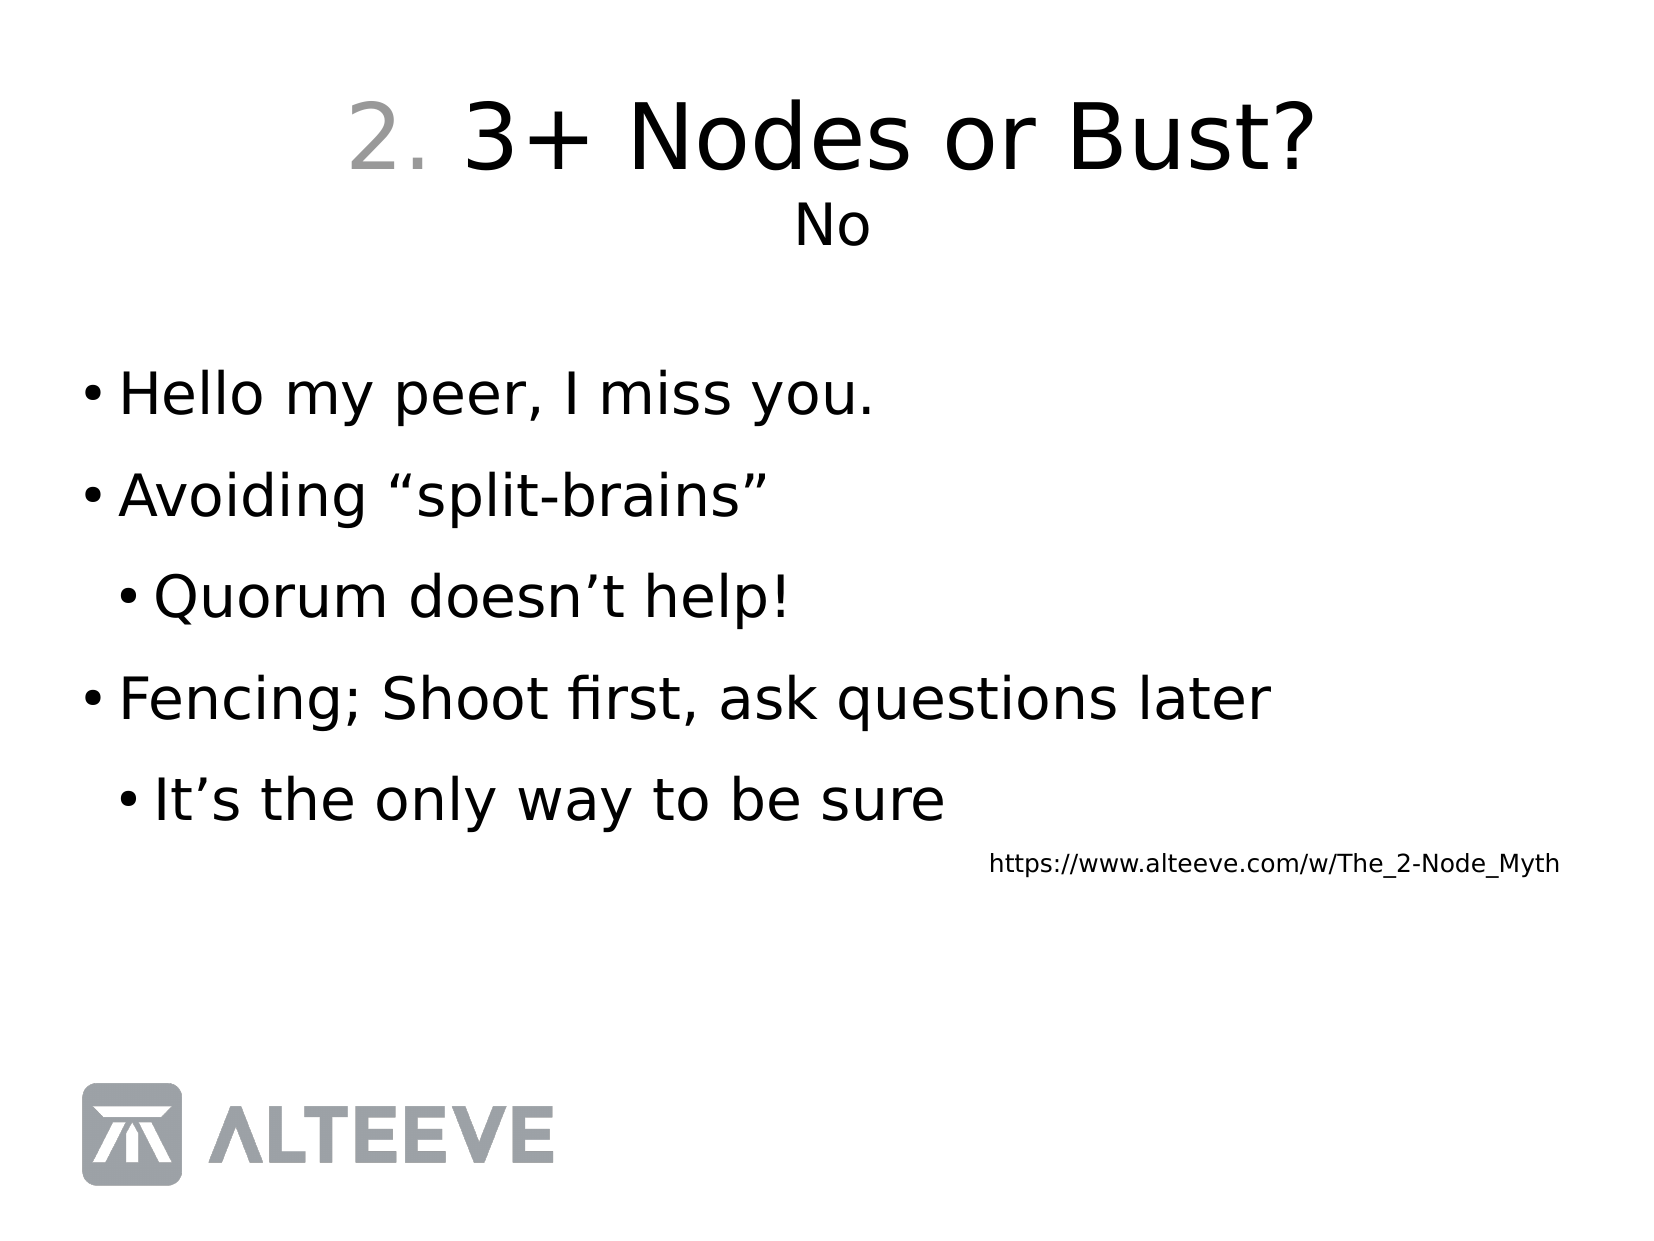

2. 3+ Nodes or Bust?
No
# Hello my peer, I miss you.
Avoiding “split-brains”
Quorum doesn’t help!
Fencing; Shoot first, ask questions later
It’s the only way to be sure
 https://www.alteeve.com/w/The_2-Node_Myth